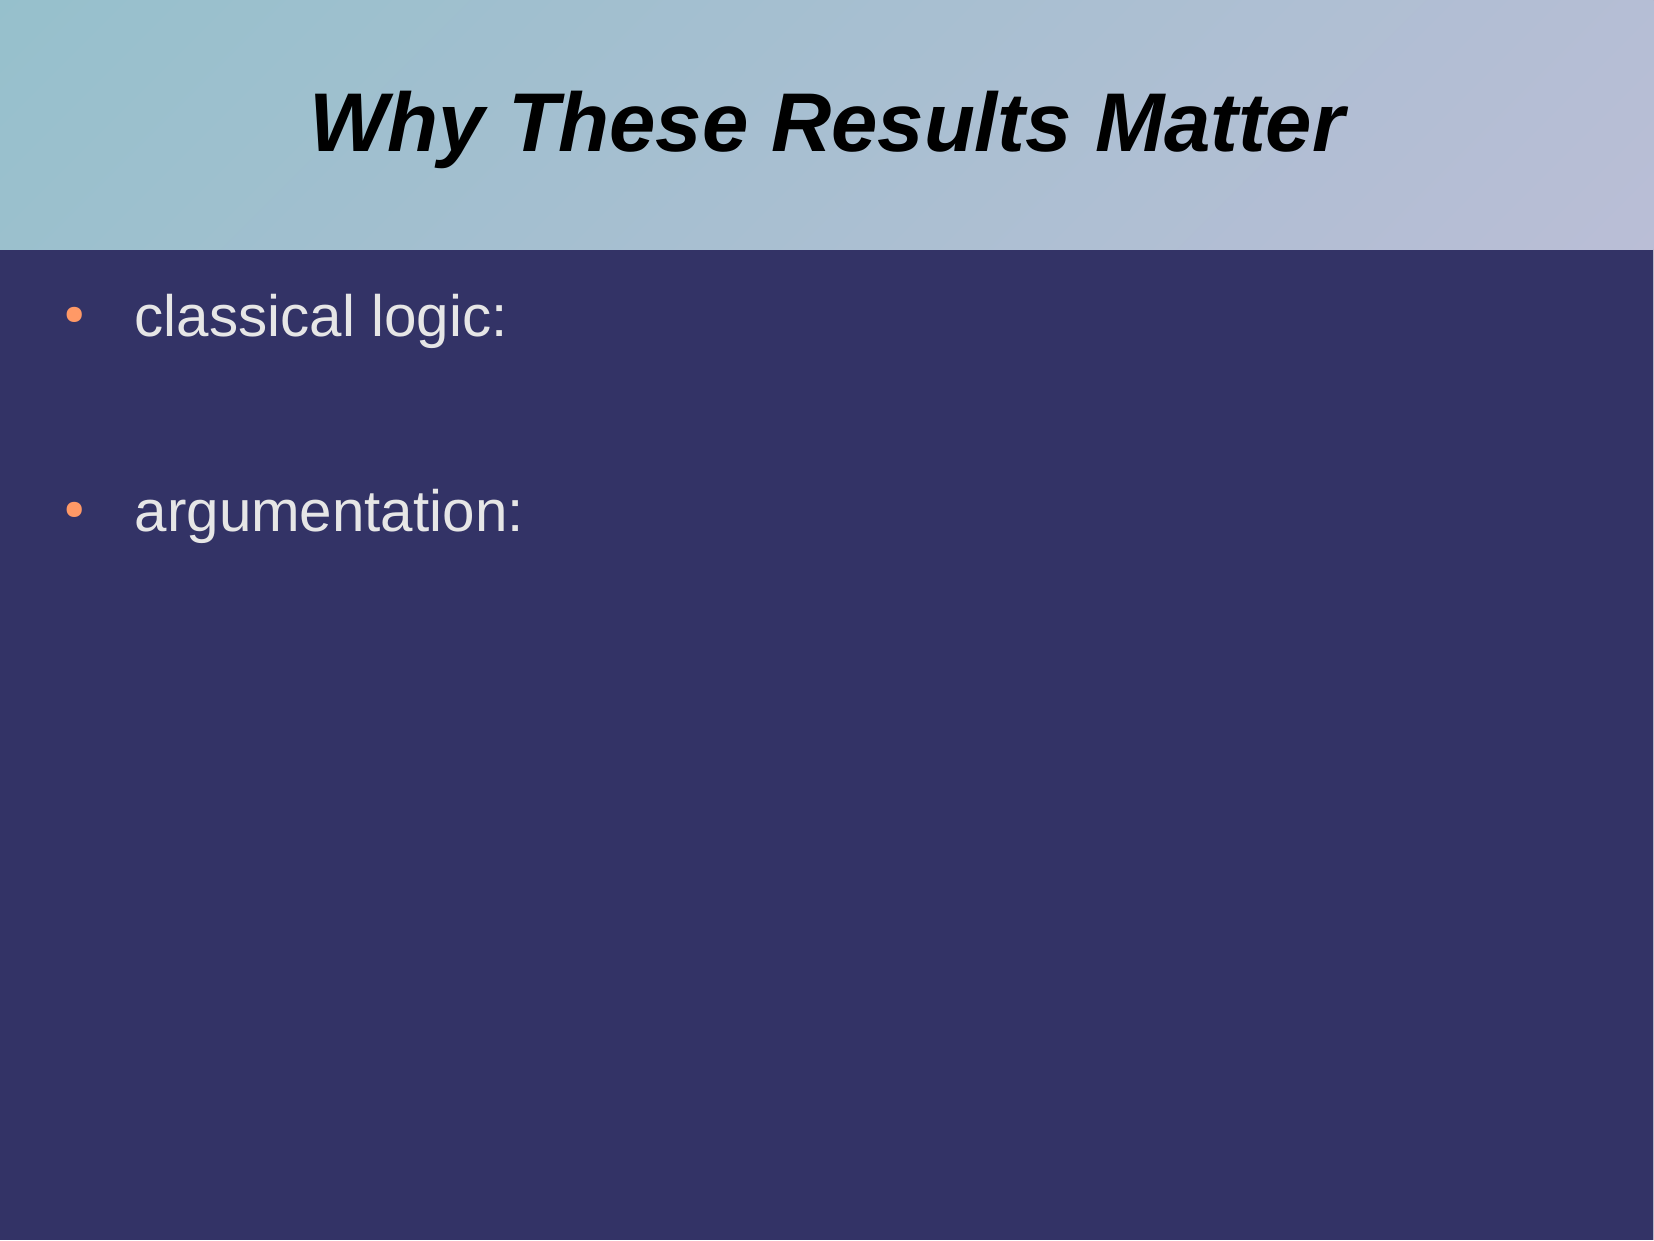

# Why These Results Matter
classical logic:
argumentation: